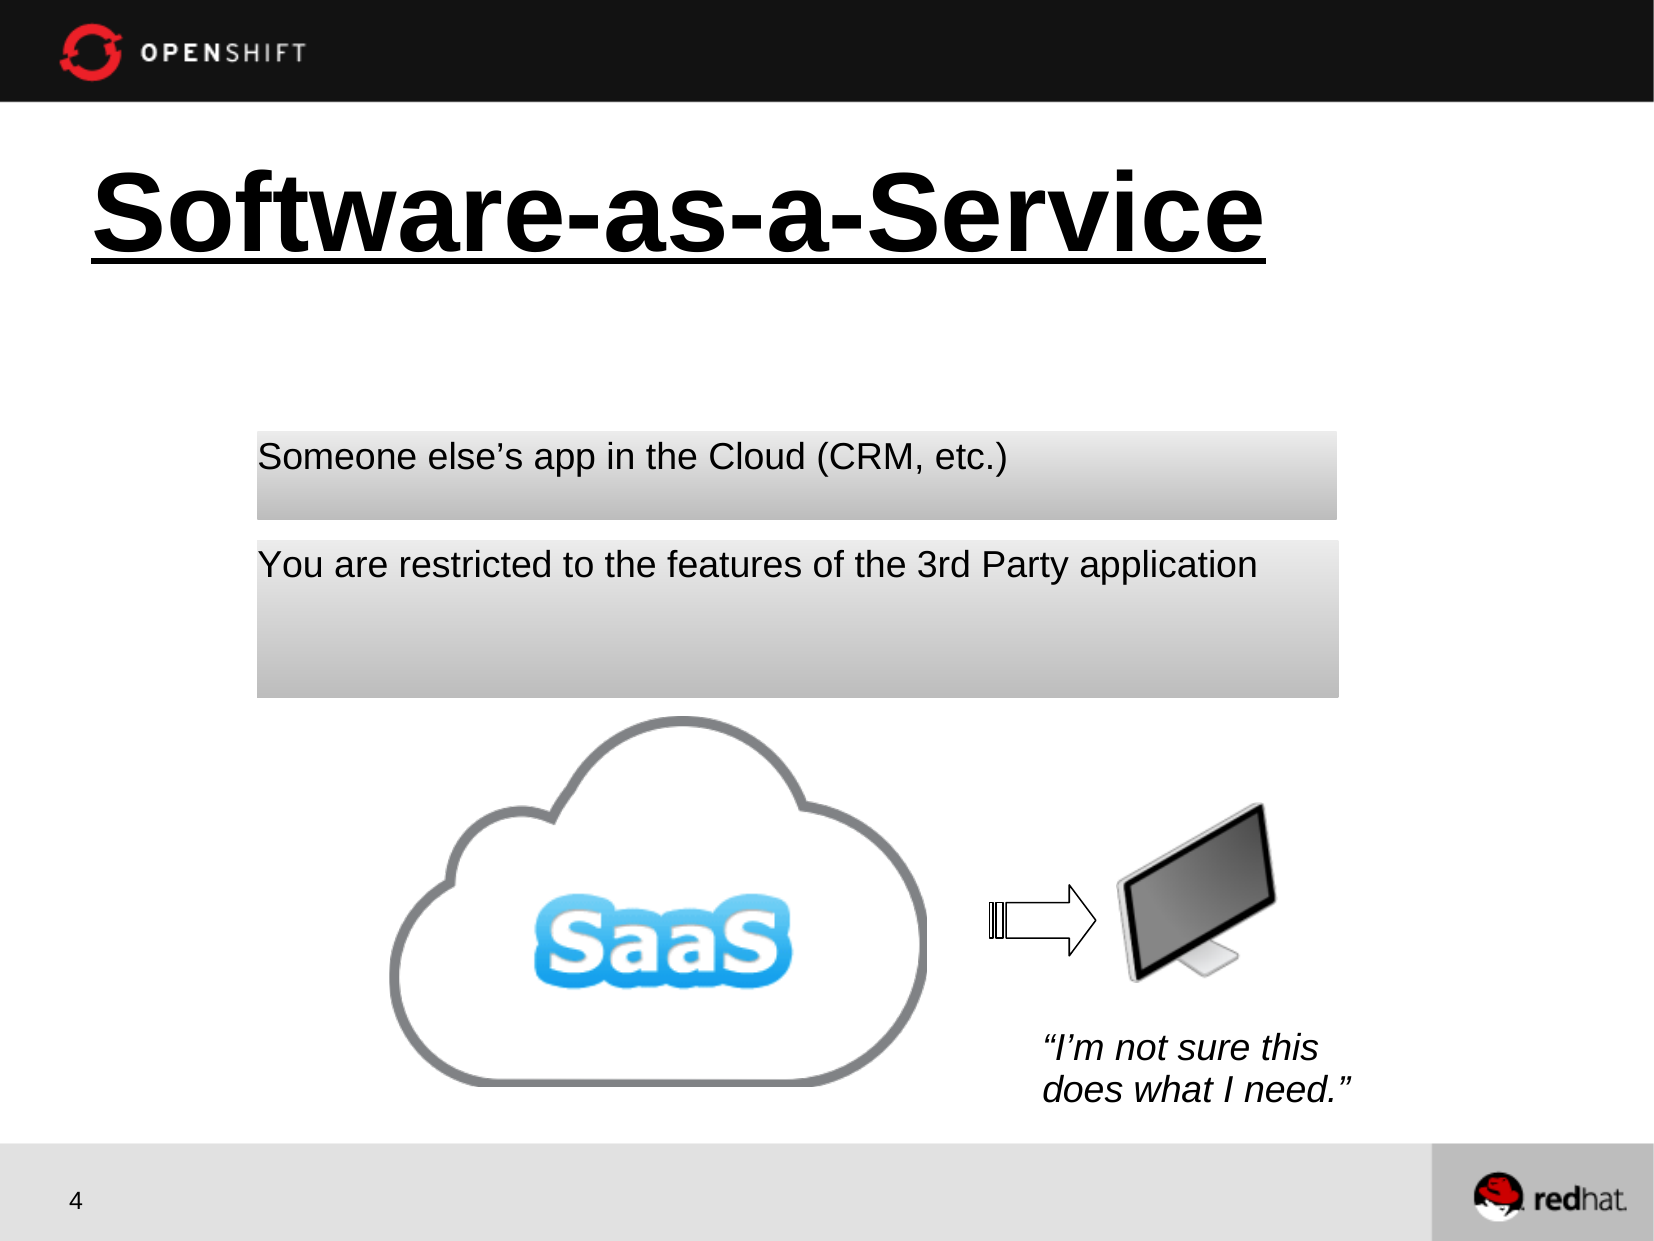

# Software-as-a-Service
Someone else’s app in the Cloud (CRM, etc.)
You are restricted to the features of the 3rd Party application
“I’m not sure this does what I need.”